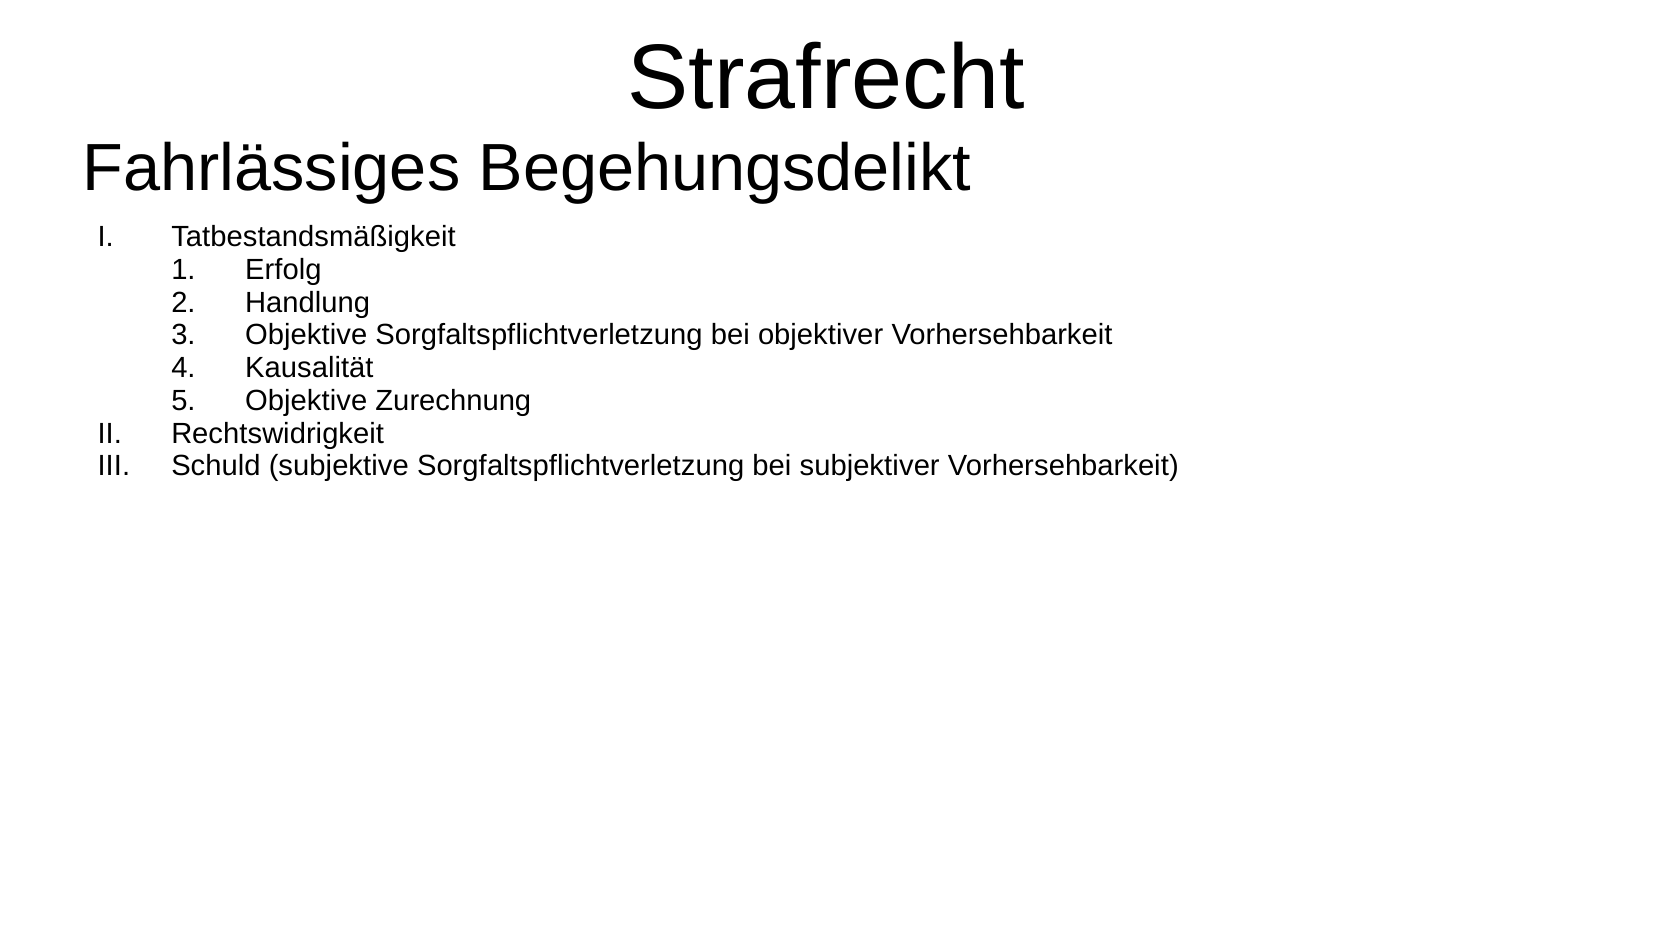

# Strafrecht
Fahrlässiges Begehungsdelikt
I.	Tatbestandsmäßigkeit
	1.	Erfolg
	2.	Handlung
	3.	Objektive Sorgfaltspflichtverletzung bei objektiver Vorhersehbarkeit
	4.	Kausalität
	5.	Objektive Zurechnung
II.	Rechtswidrigkeit
III.	Schuld (subjektive Sorgfaltspflichtverletzung bei subjektiver Vorhersehbarkeit)